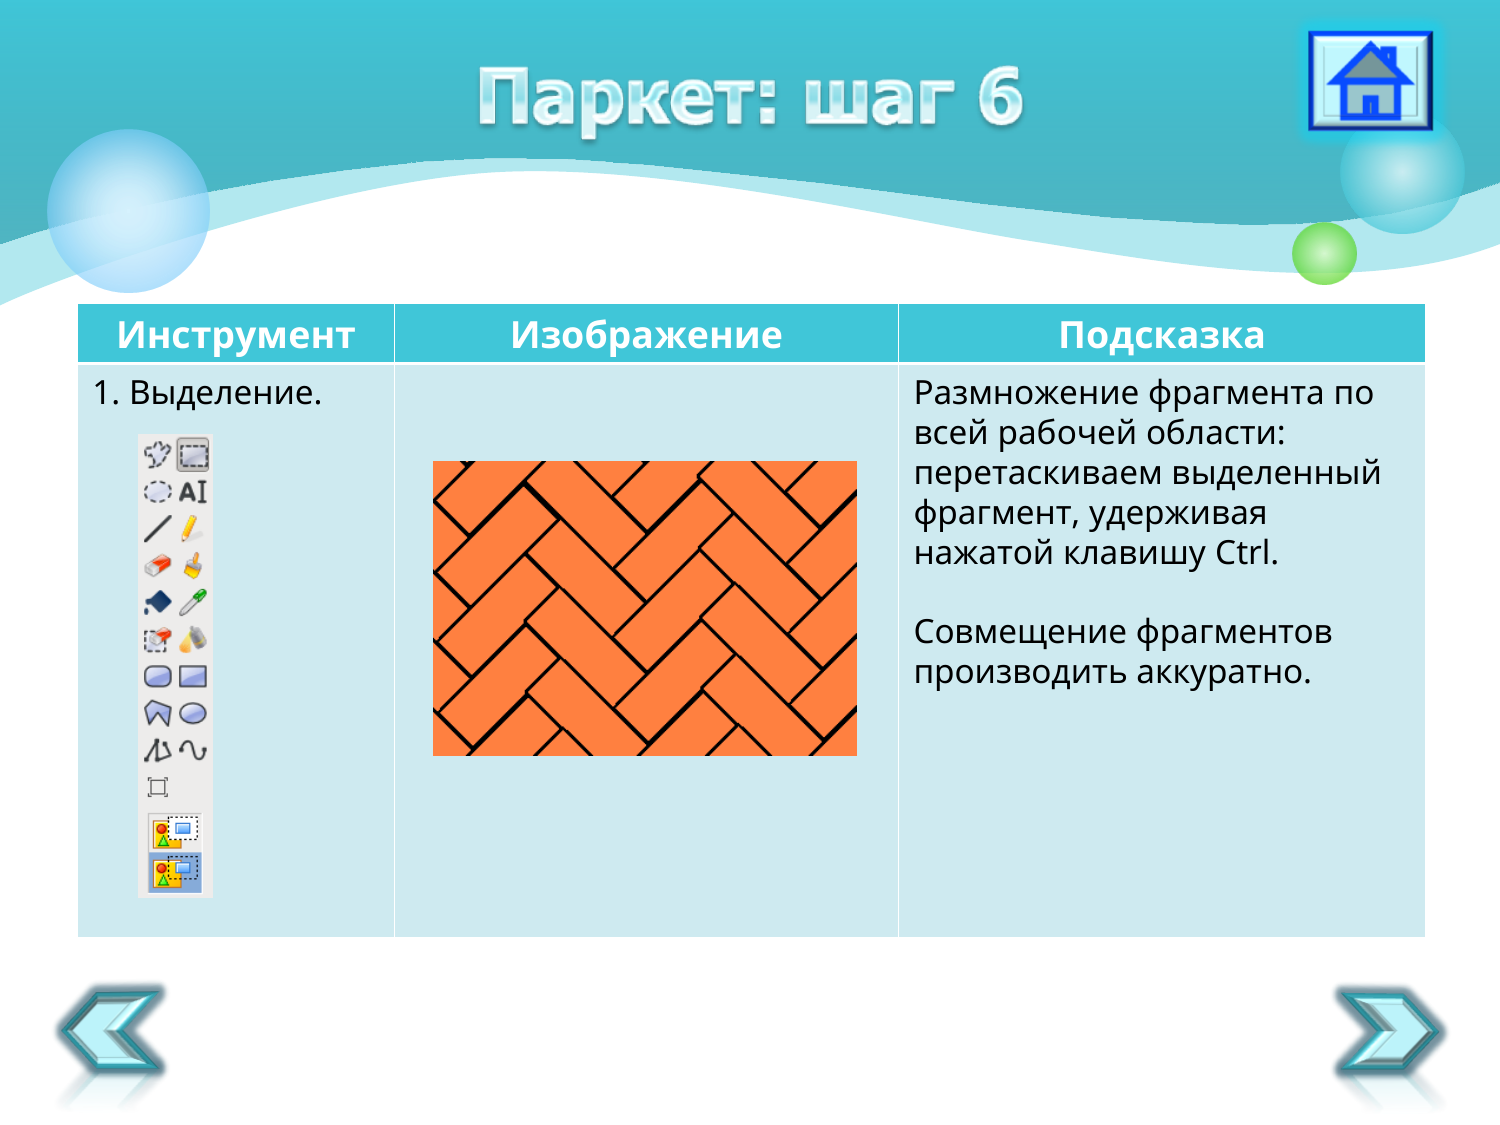

| Инструмент | Изображение | Подсказка |
| --- | --- | --- |
| 1. Выделение. | | Размножение фрагмента по всей рабочей области: перетаскиваем выделенный фрагмент, удерживая нажатой клавишу Ctrl. Совмещение фрагментов производить аккуратно. |